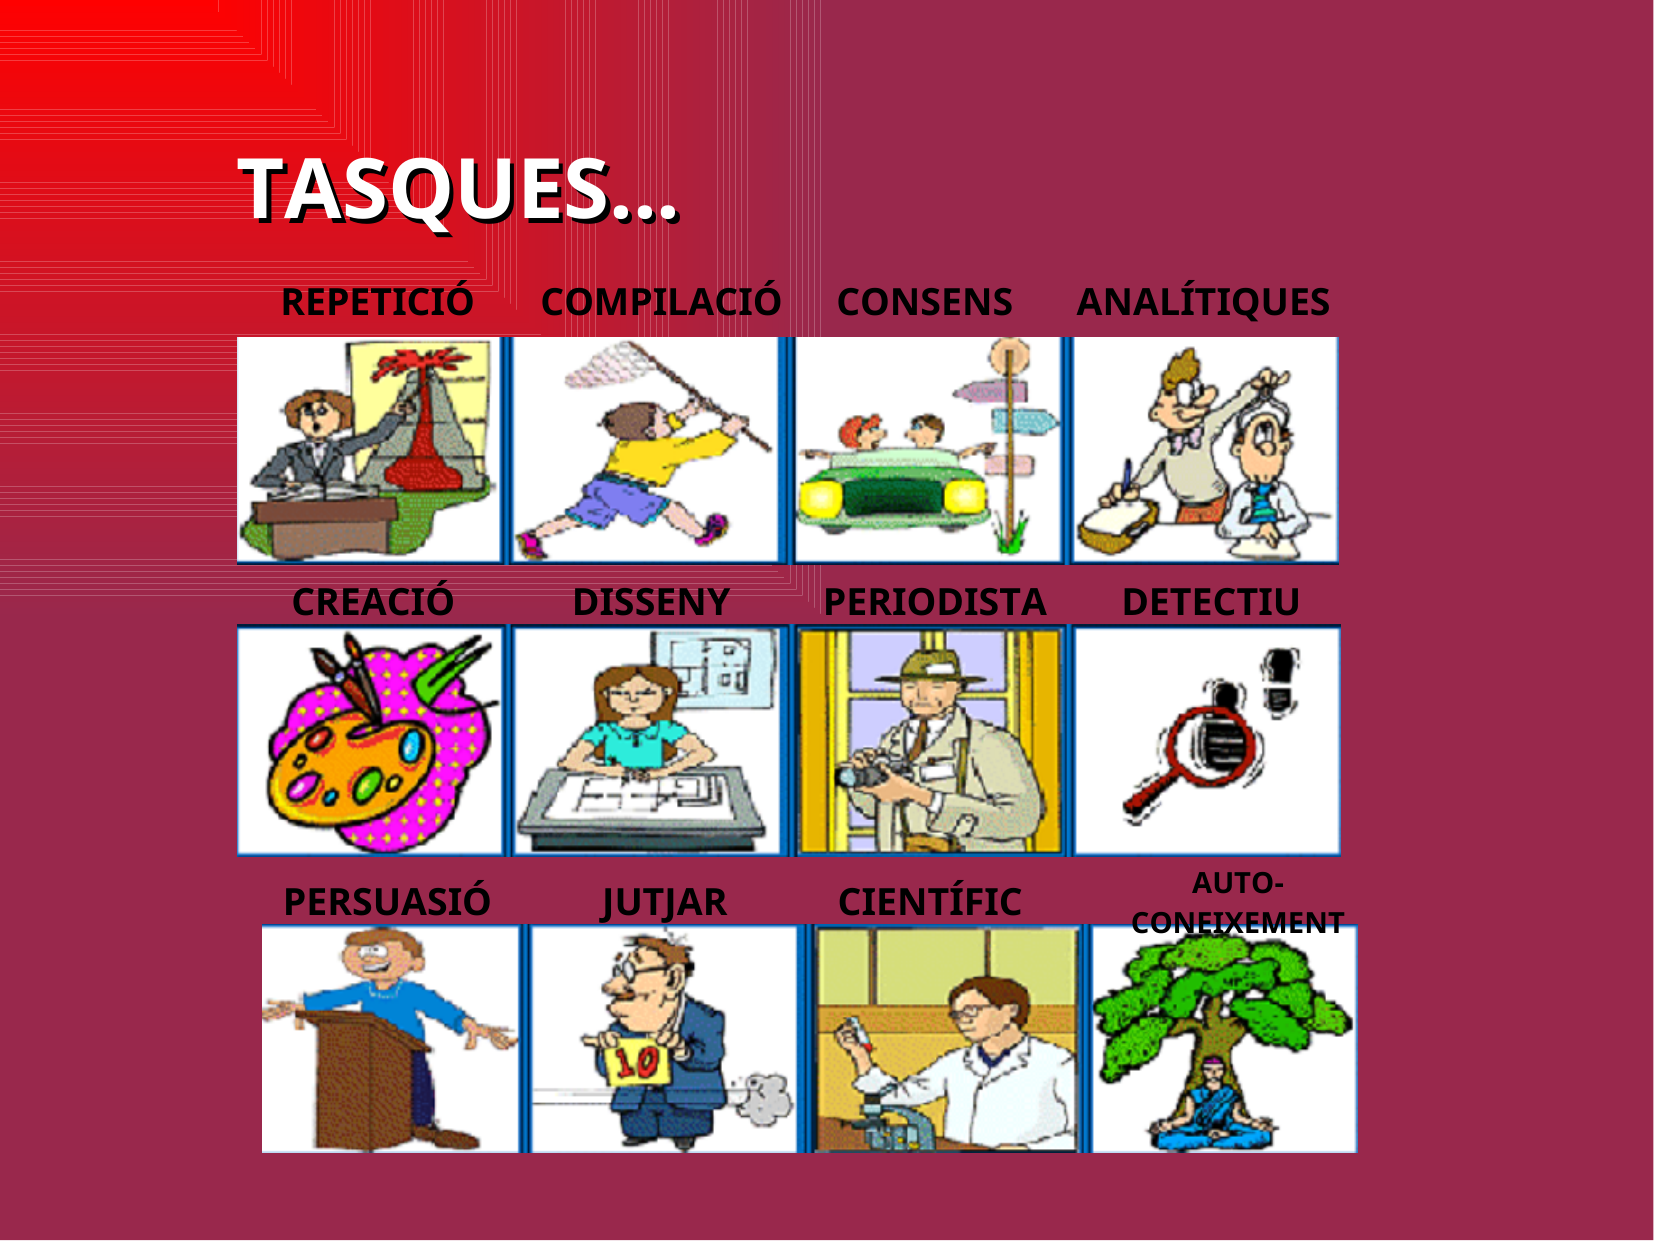

TASQUES...
REPETICIÓ
COMPILACIÓ
CONSENS
ANALÍTIQUES
CREACIÓ
DISSENY
PERIODISTA
DETECTIU
AUTO-
CONEIXEMENT
PERSUASIÓ
JUTJAR
CIENTÍFIC